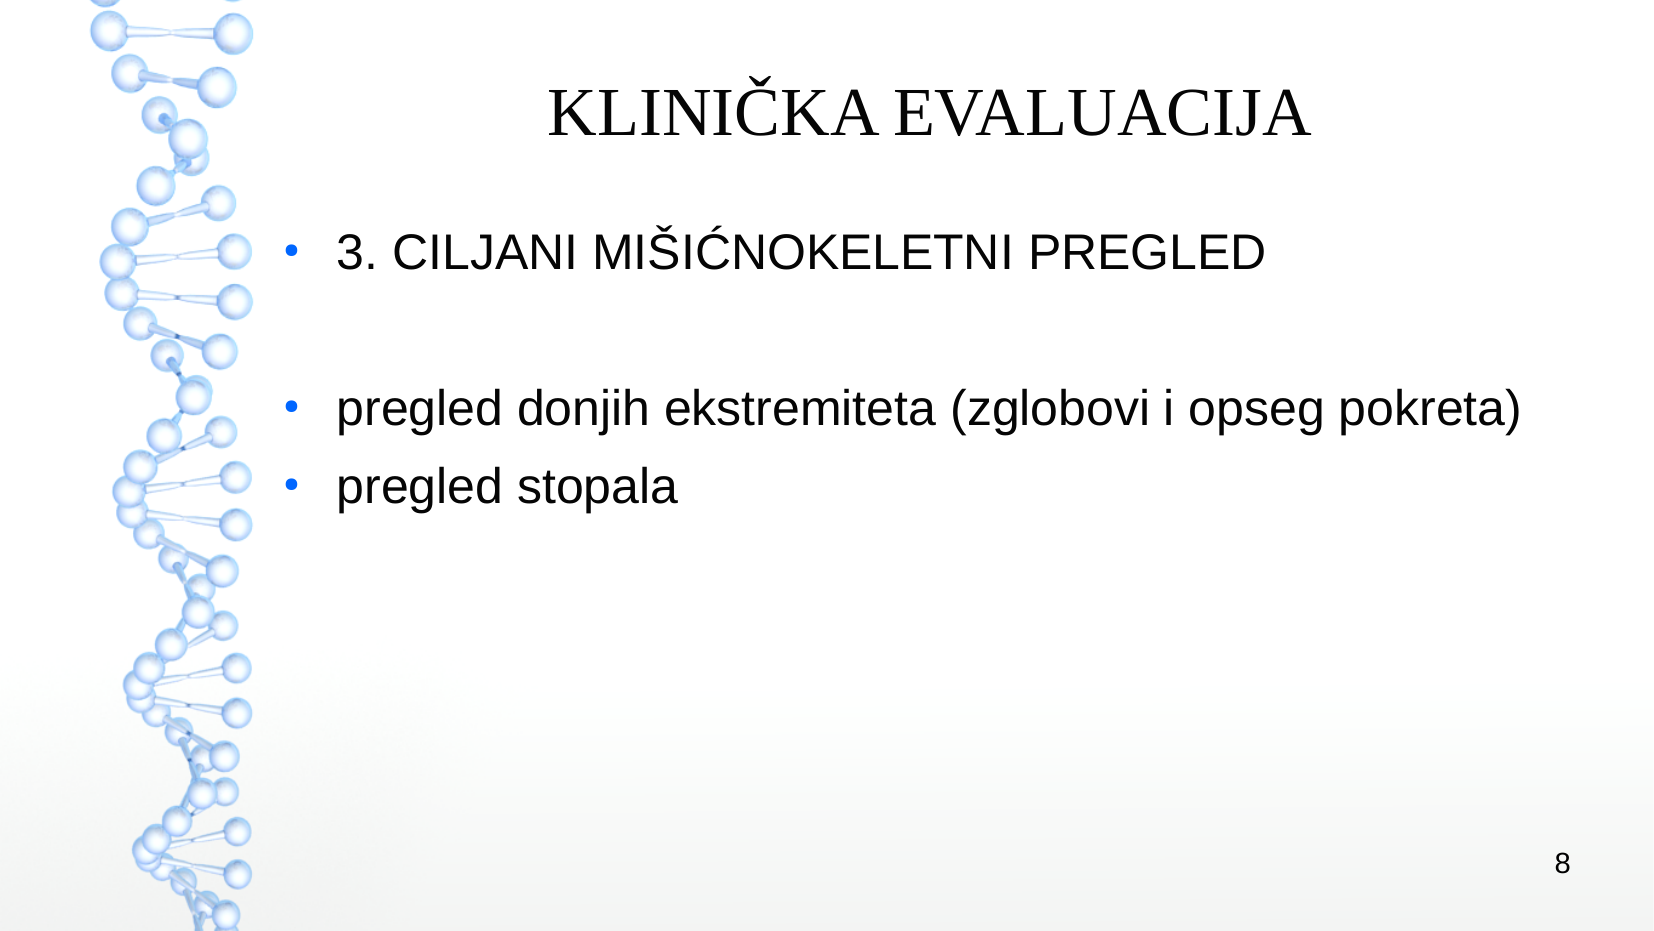

# KLINIČKA EVALUACIJA
3. CILJANI MIŠIĆNOKELETNI PREGLED
pregled donjih ekstremiteta (zglobovi i opseg pokreta)
pregled stopala
8